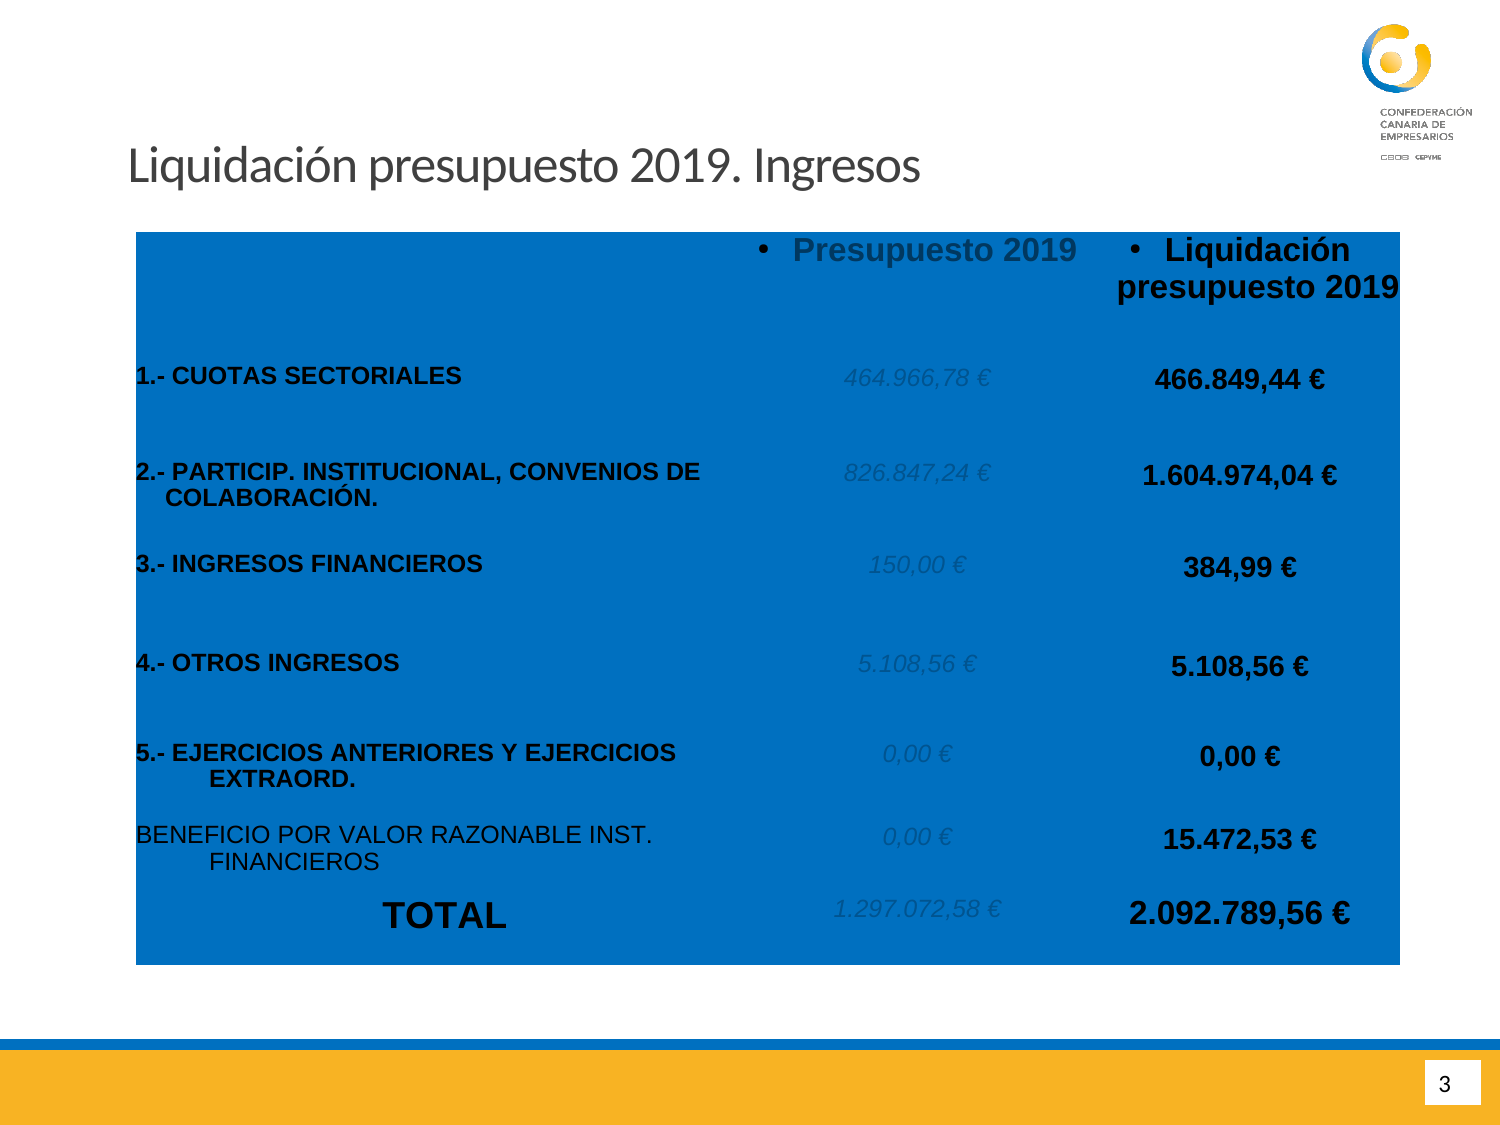

Liquidación presupuesto 2019. Ingresos
| | Presupuesto 2019 | Liquidación presupuesto 2019 |
| --- | --- | --- |
| 1.- CUOTAS SECTORIALES | 464.966,78 € | 466.849,44 € |
| 2.- PARTICIP. INSTITUCIONAL, CONVENIOS DE COLABORACIÓN. | 826.847,24 € | 1.604.974,04 € |
| 3.- INGRESOS FINANCIEROS | 150,00 € | 384,99 € |
| 4.- OTROS INGRESOS | 5.108,56 € | 5.108,56 € |
| 5.- EJERCICIOS ANTERIORES Y EJERCICIOS EXTRAORD. | 0,00 € | 0,00 € |
| BENEFICIO POR VALOR RAZONABLE INST. FINANCIEROS | 0,00 € | 15.472,53 € |
| TOTAL | 1.297.072,58 € | 2.092.789,56 € |